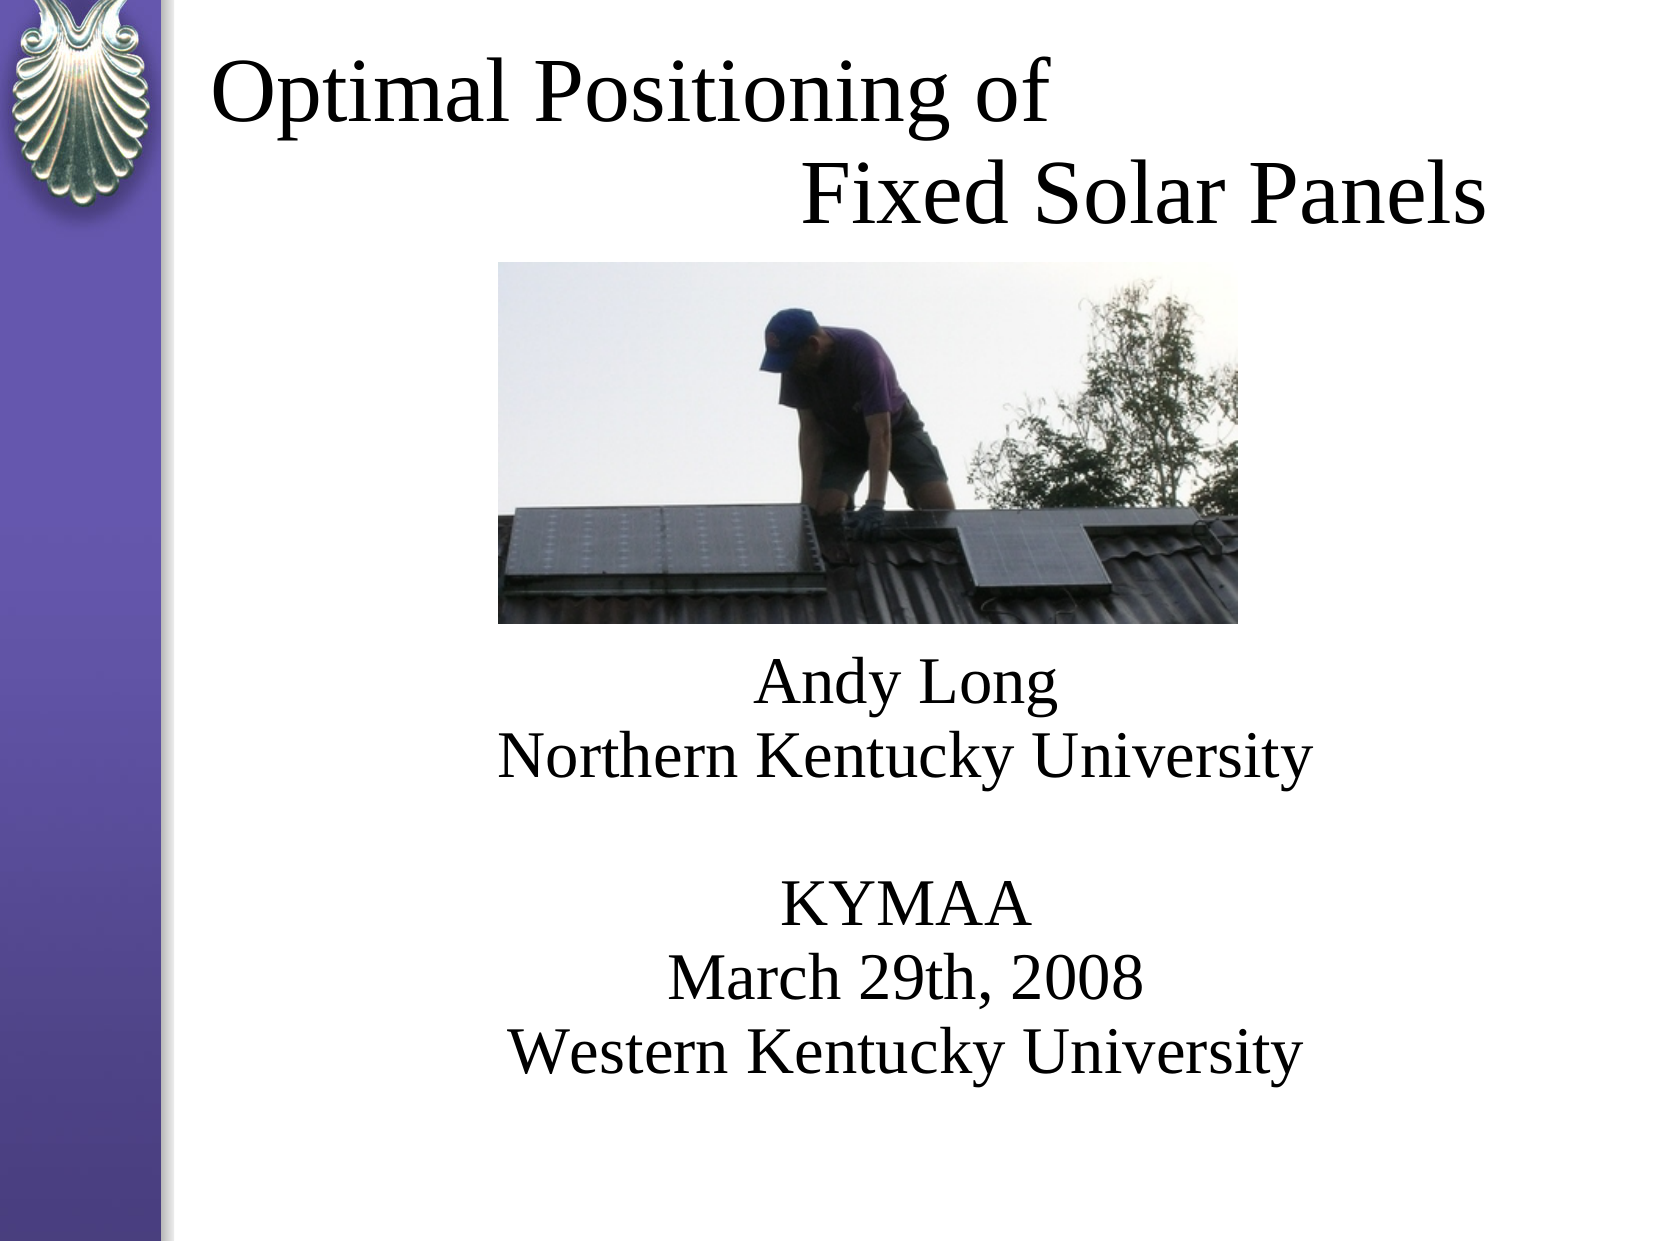

# Optimal Positioning of Fixed Solar Panels
Andy Long
Northern Kentucky University
KYMAA
March 29th, 2008
Western Kentucky University